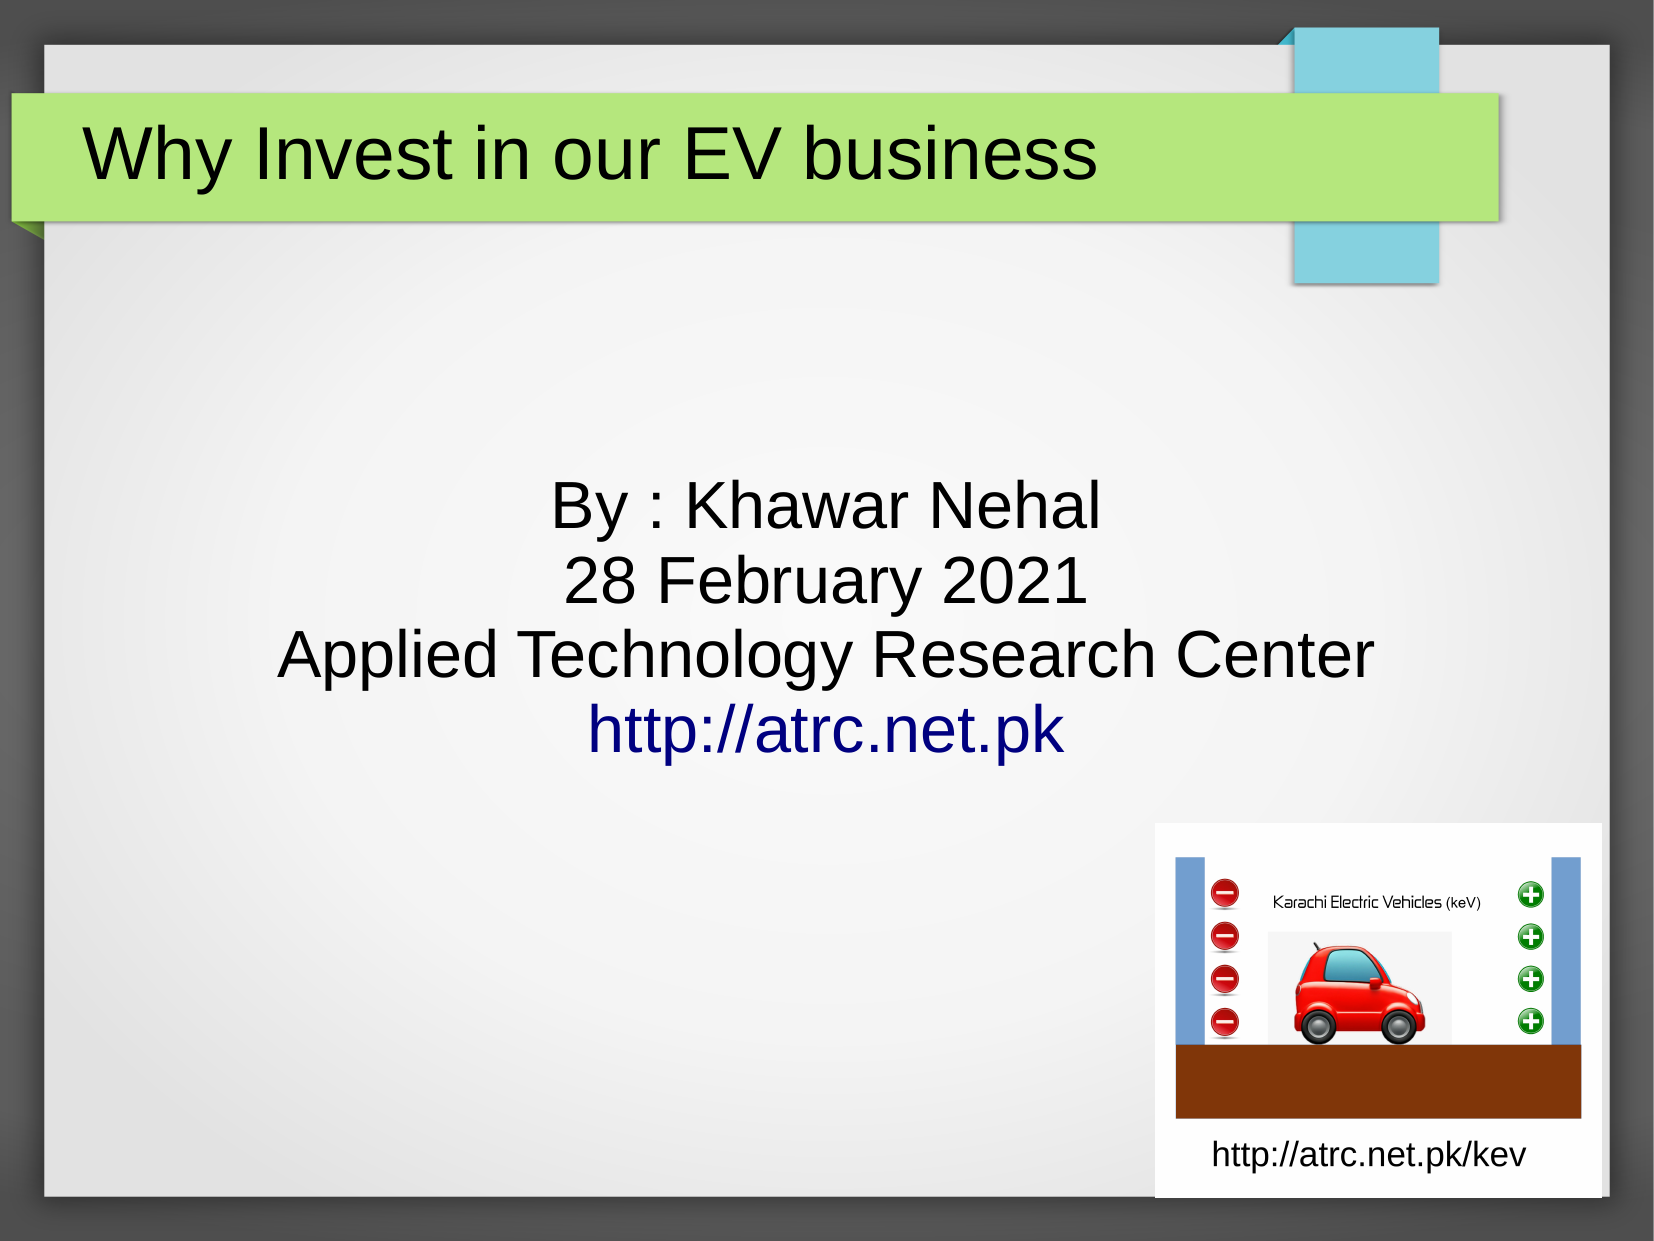

# Why Invest in our EV business
By : Khawar Nehal
28 February 2021
Applied Technology Research Center
http://atrc.net.pk